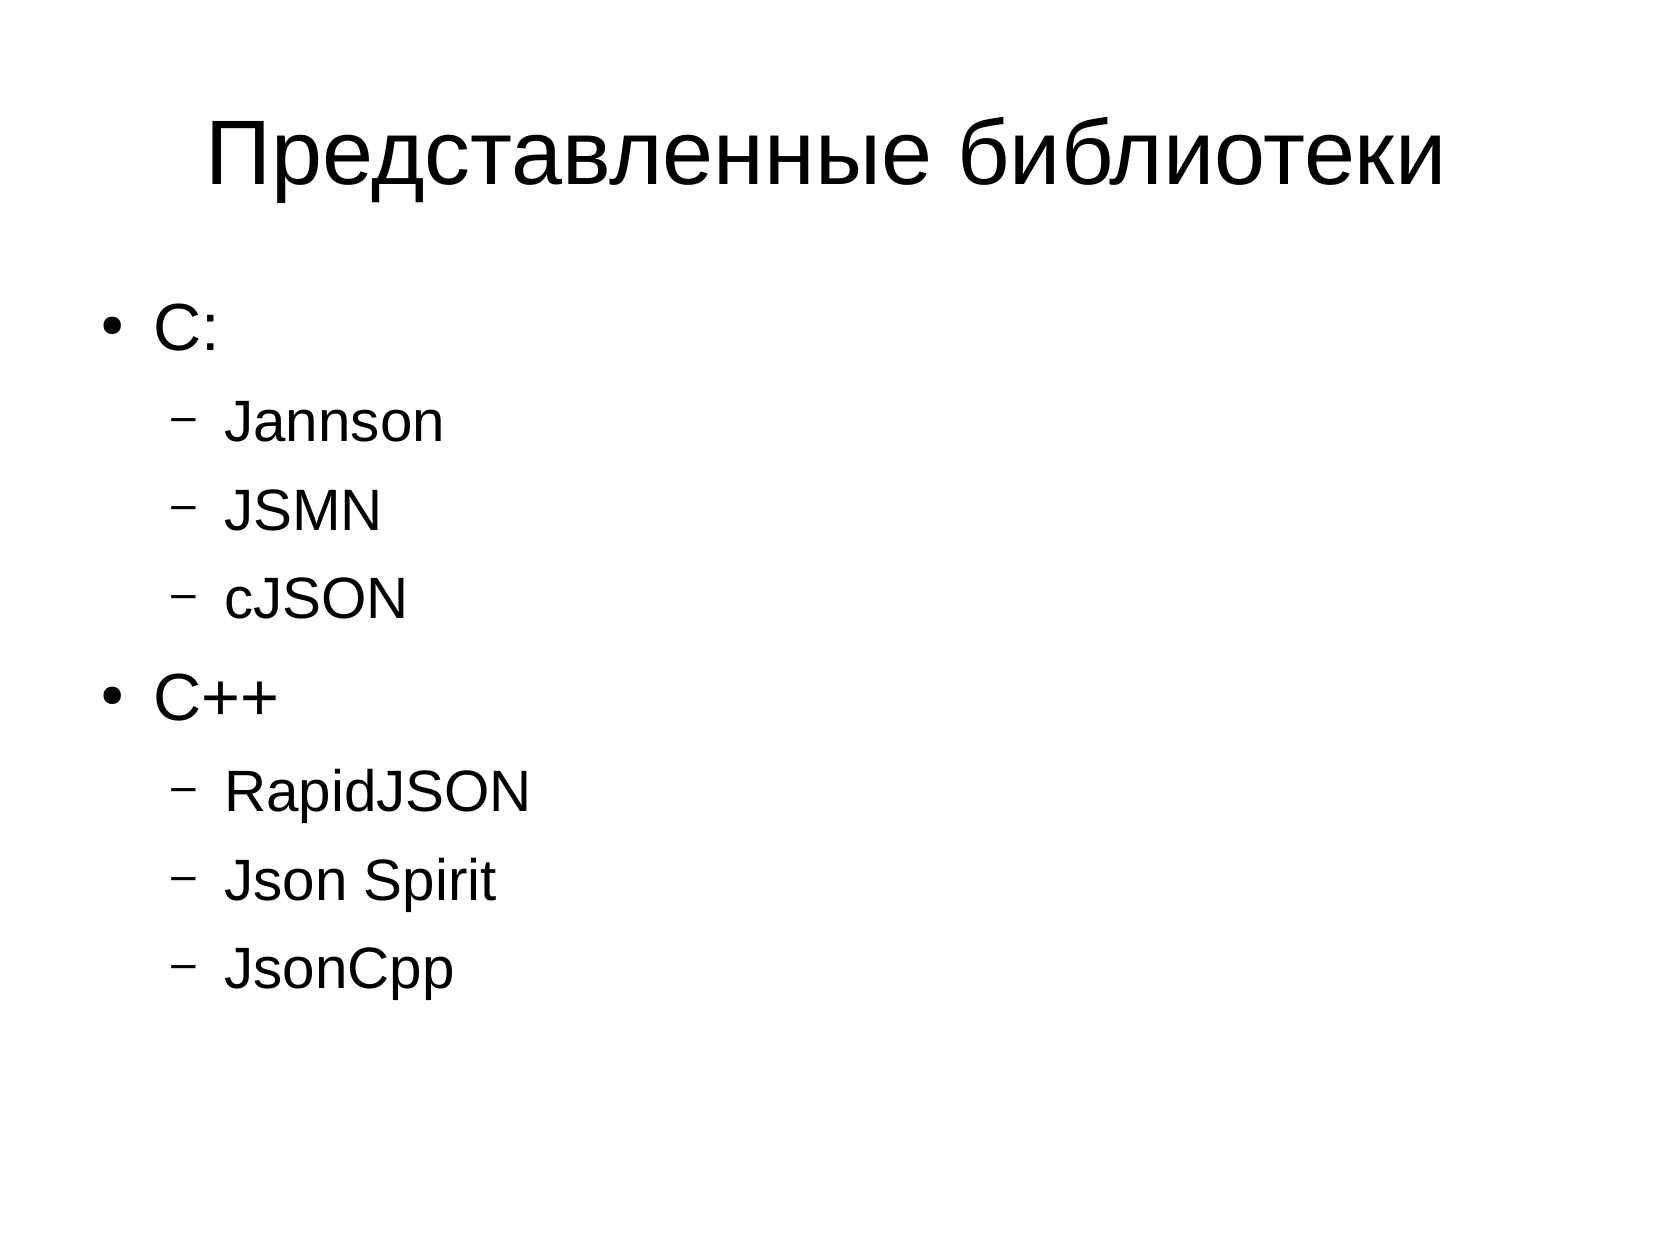

# Представленные библиотеки
C:
Jannson
JSMN
cJSON
С++
RapidJSON
Json Spirit
JsonCpp